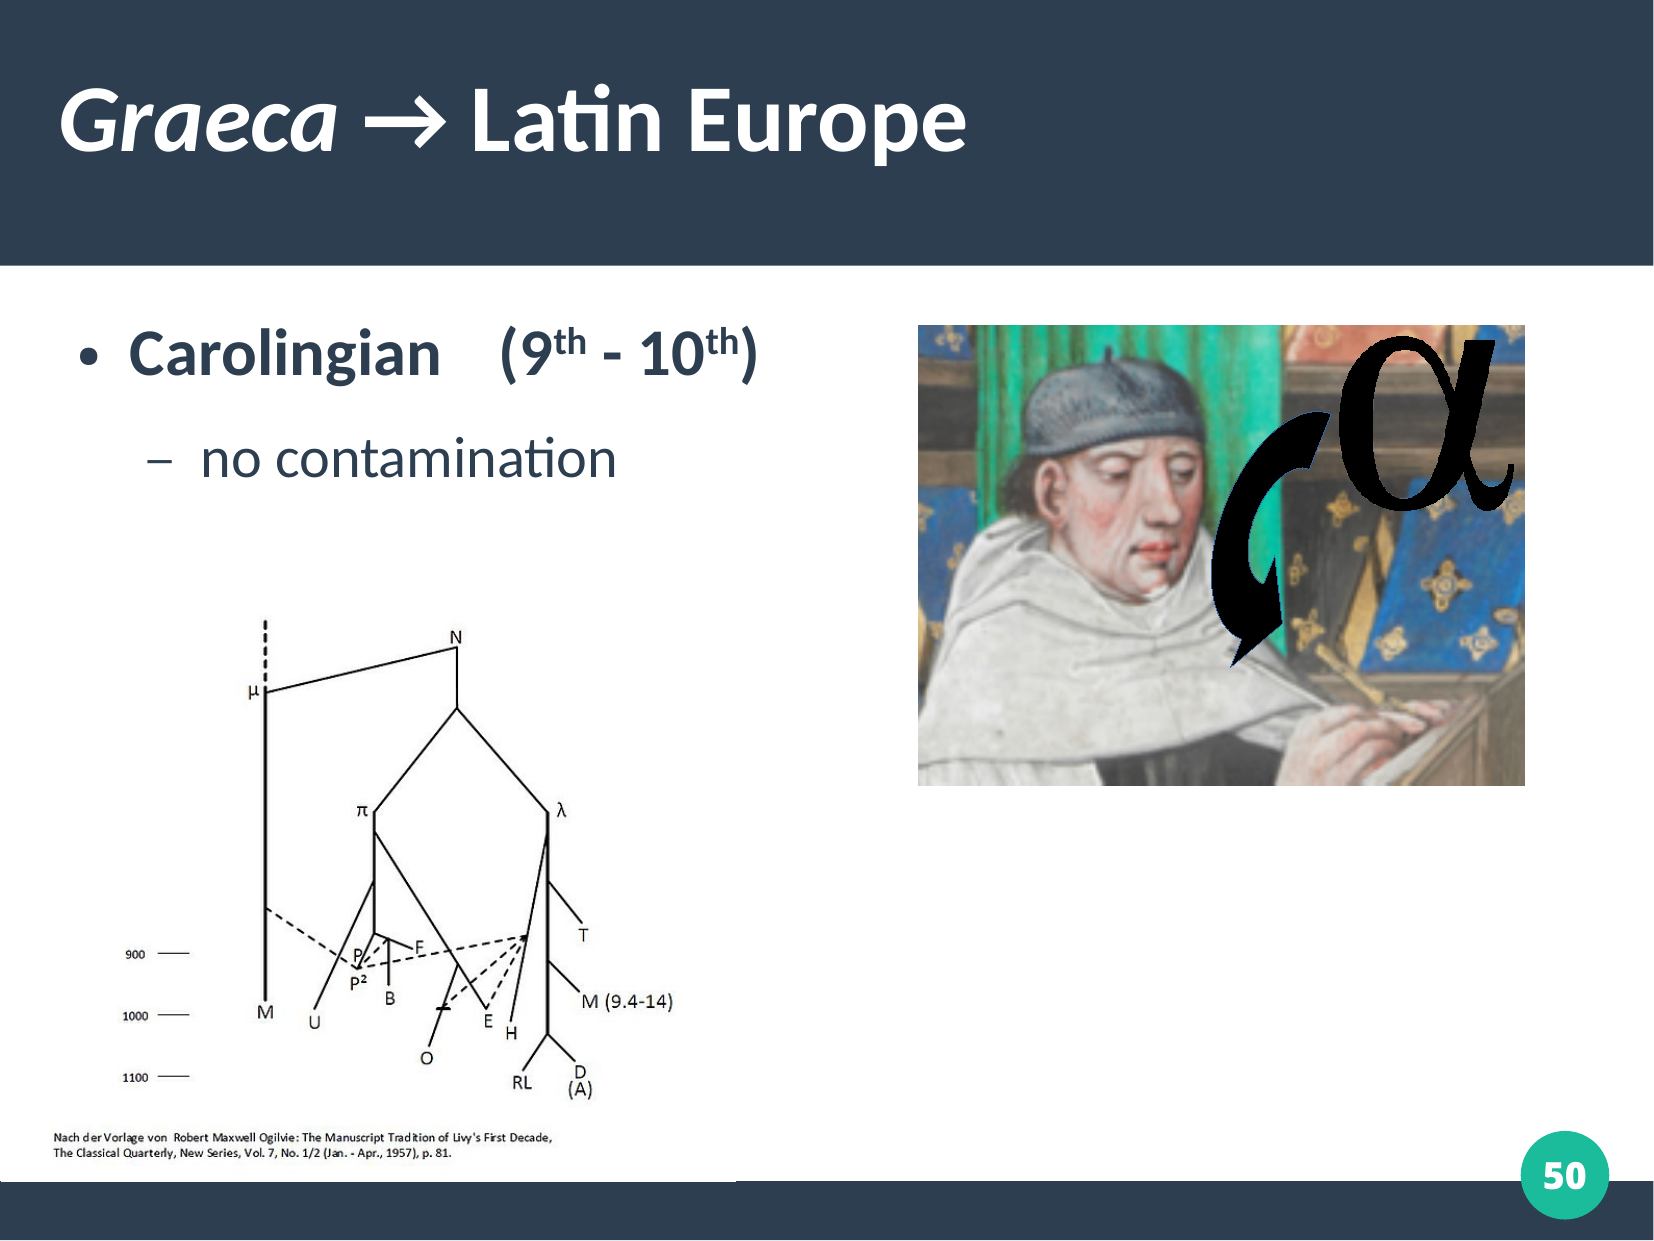

# Graeca → Latin Europe
Carolingian	(9th - 10th)
no contamination
50